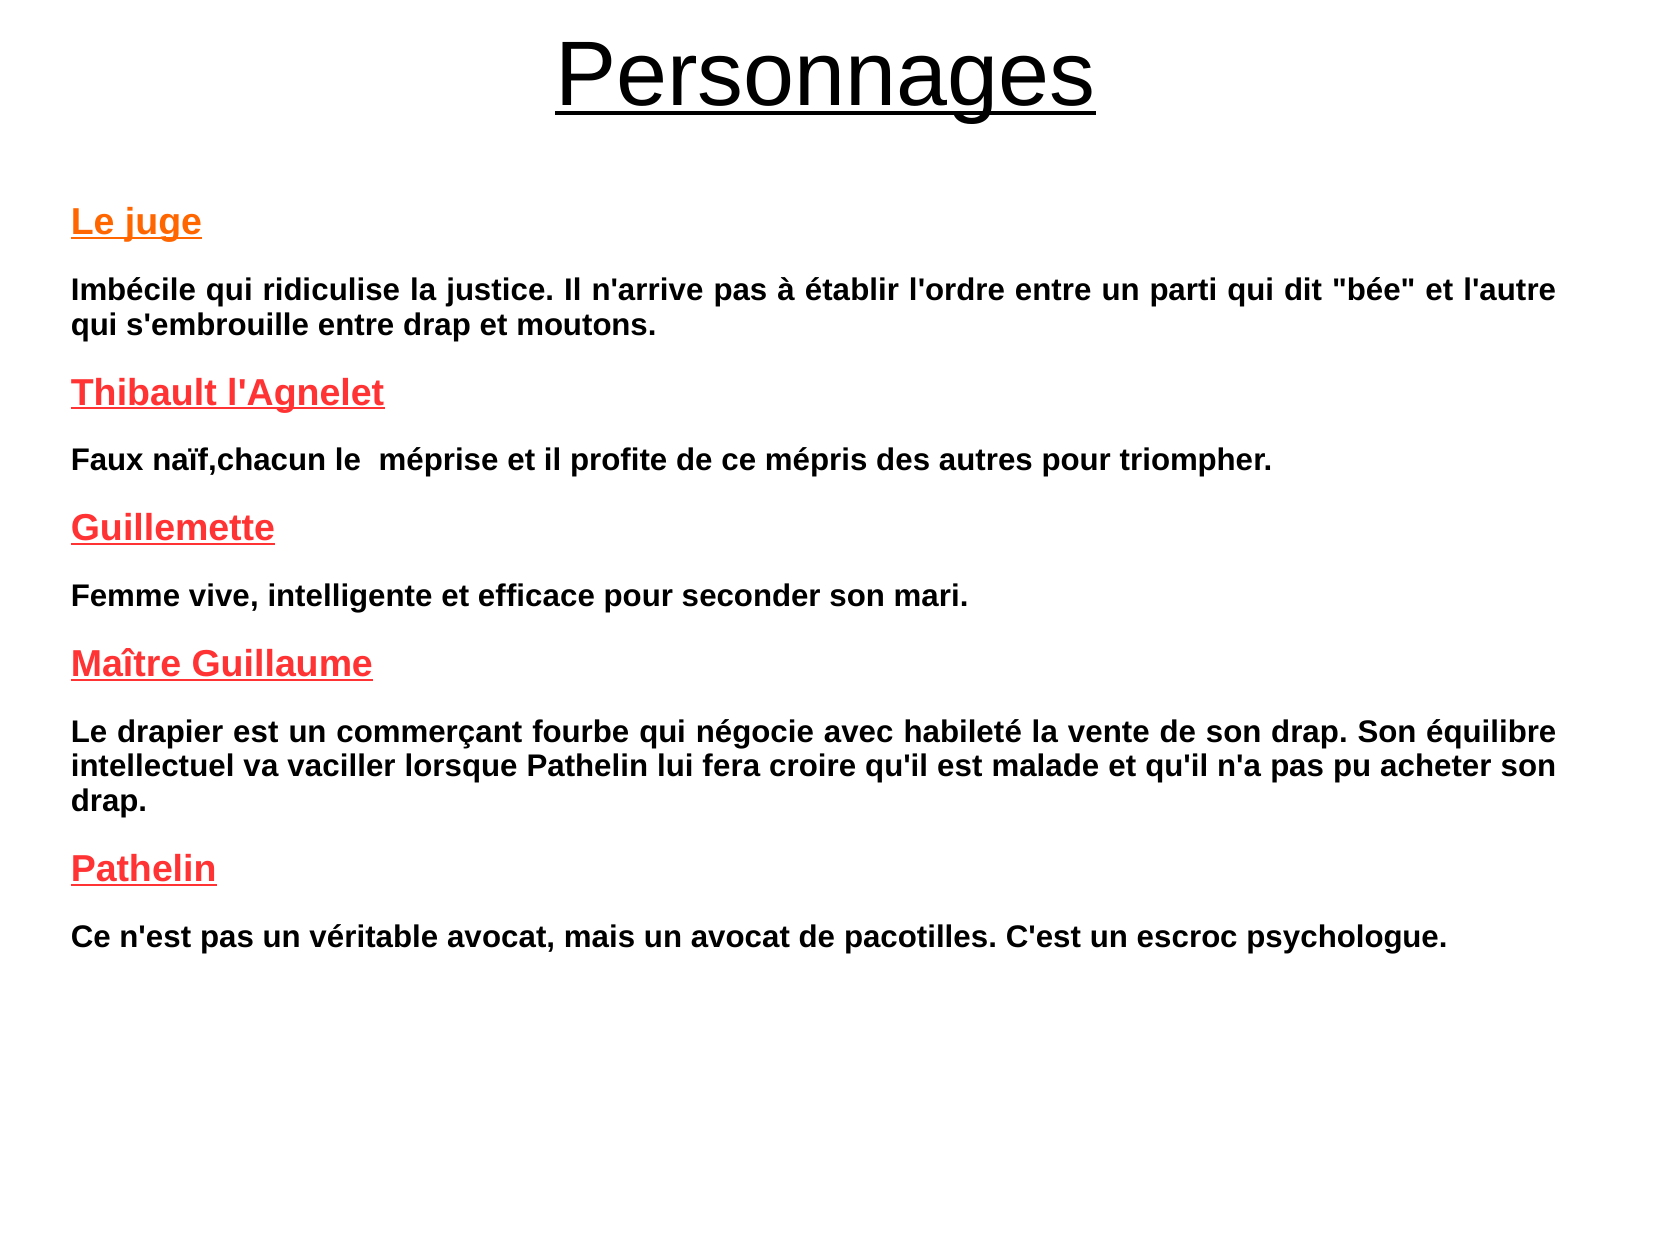

# Personnages
Le juge
Imbécile qui ridiculise la justice. Il n'arrive pas à établir l'ordre entre un parti qui dit "bée" et l'autre qui s'embrouille entre drap et moutons.
Thibault l'Agnelet
Faux naïf,chacun le  méprise et il profite de ce mépris des autres pour triompher.
Guillemette
Femme vive, intelligente et efficace pour seconder son mari.
Maître Guillaume
Le drapier est un commerçant fourbe qui négocie avec habileté la vente de son drap. Son équilibre intellectuel va vaciller lorsque Pathelin lui fera croire qu'il est malade et qu'il n'a pas pu acheter son drap.
Pathelin
Ce n'est pas un véritable avocat, mais un avocat de pacotilles. C'est un escroc psychologue.